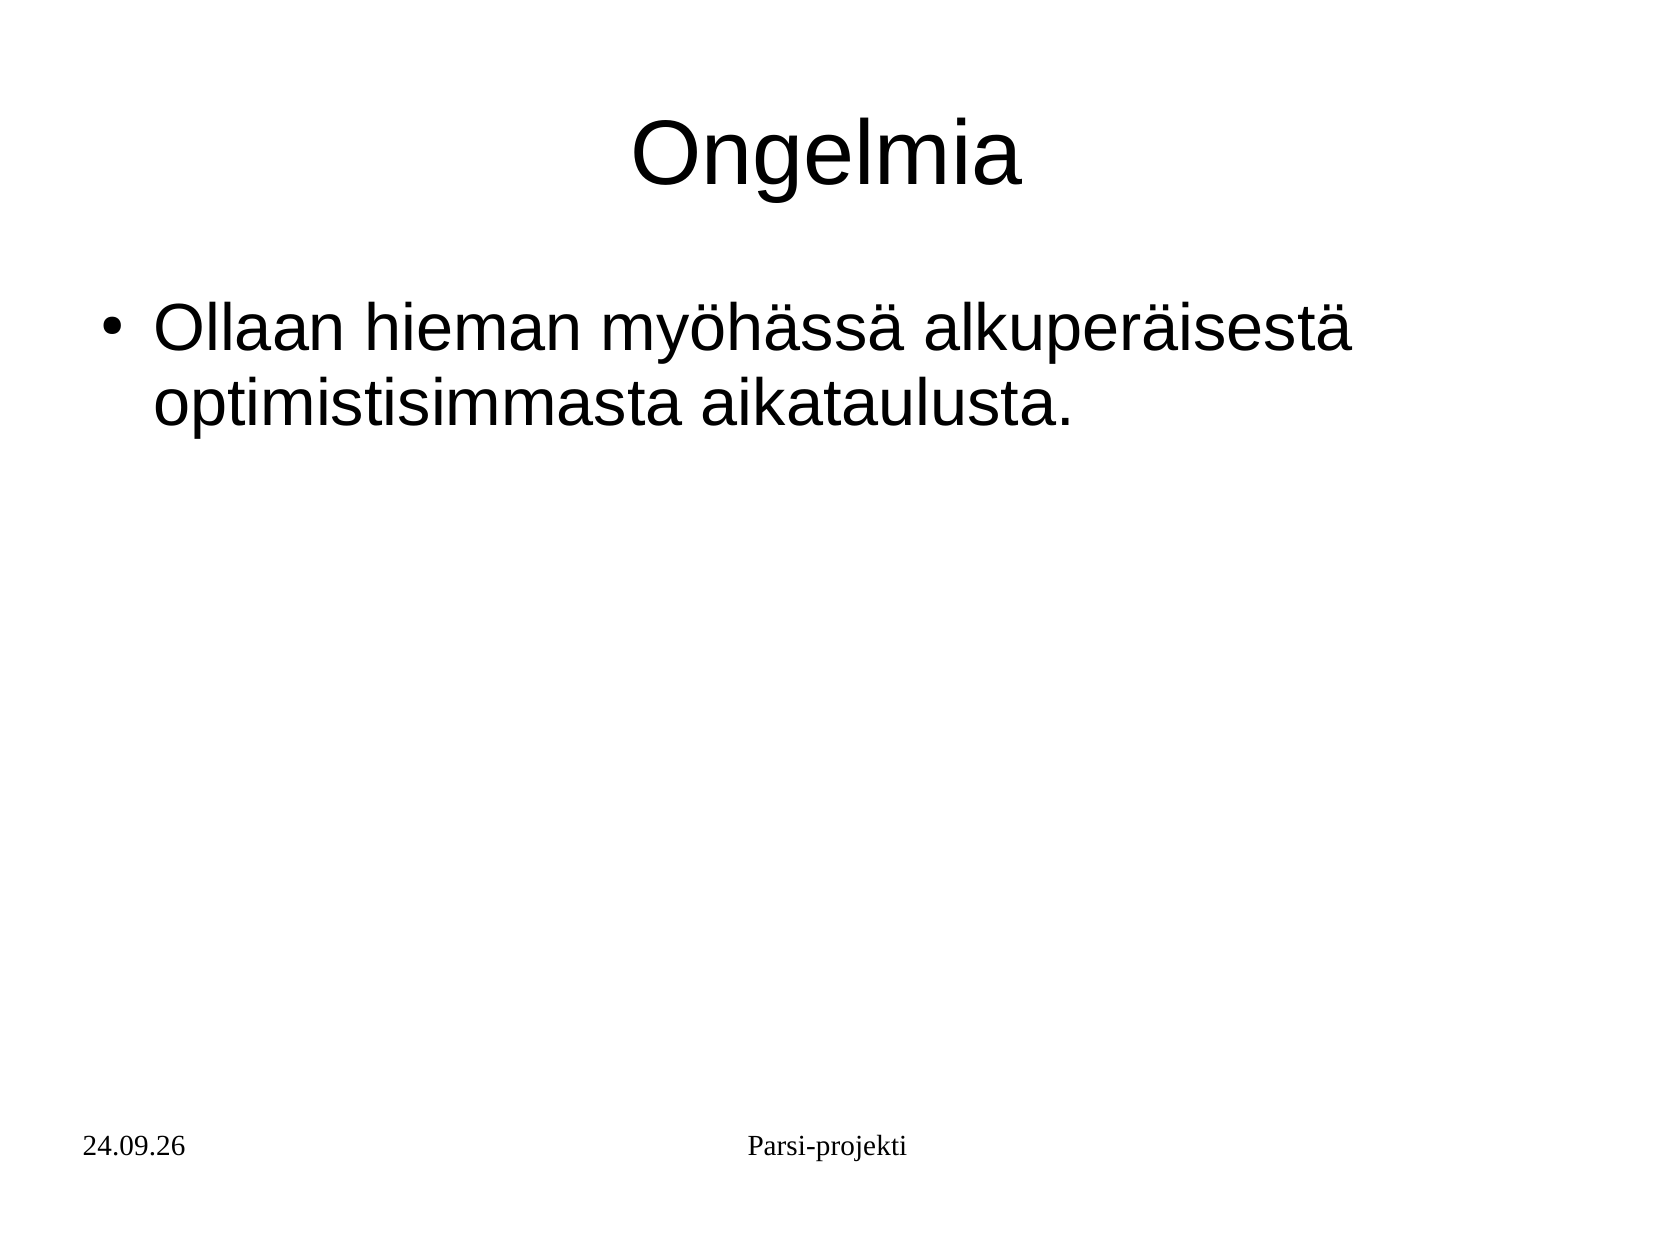

# Ongelmia
Ollaan hieman myöhässä alkuperäisestä optimistisimmasta aikataulusta.
Parsi-projekti